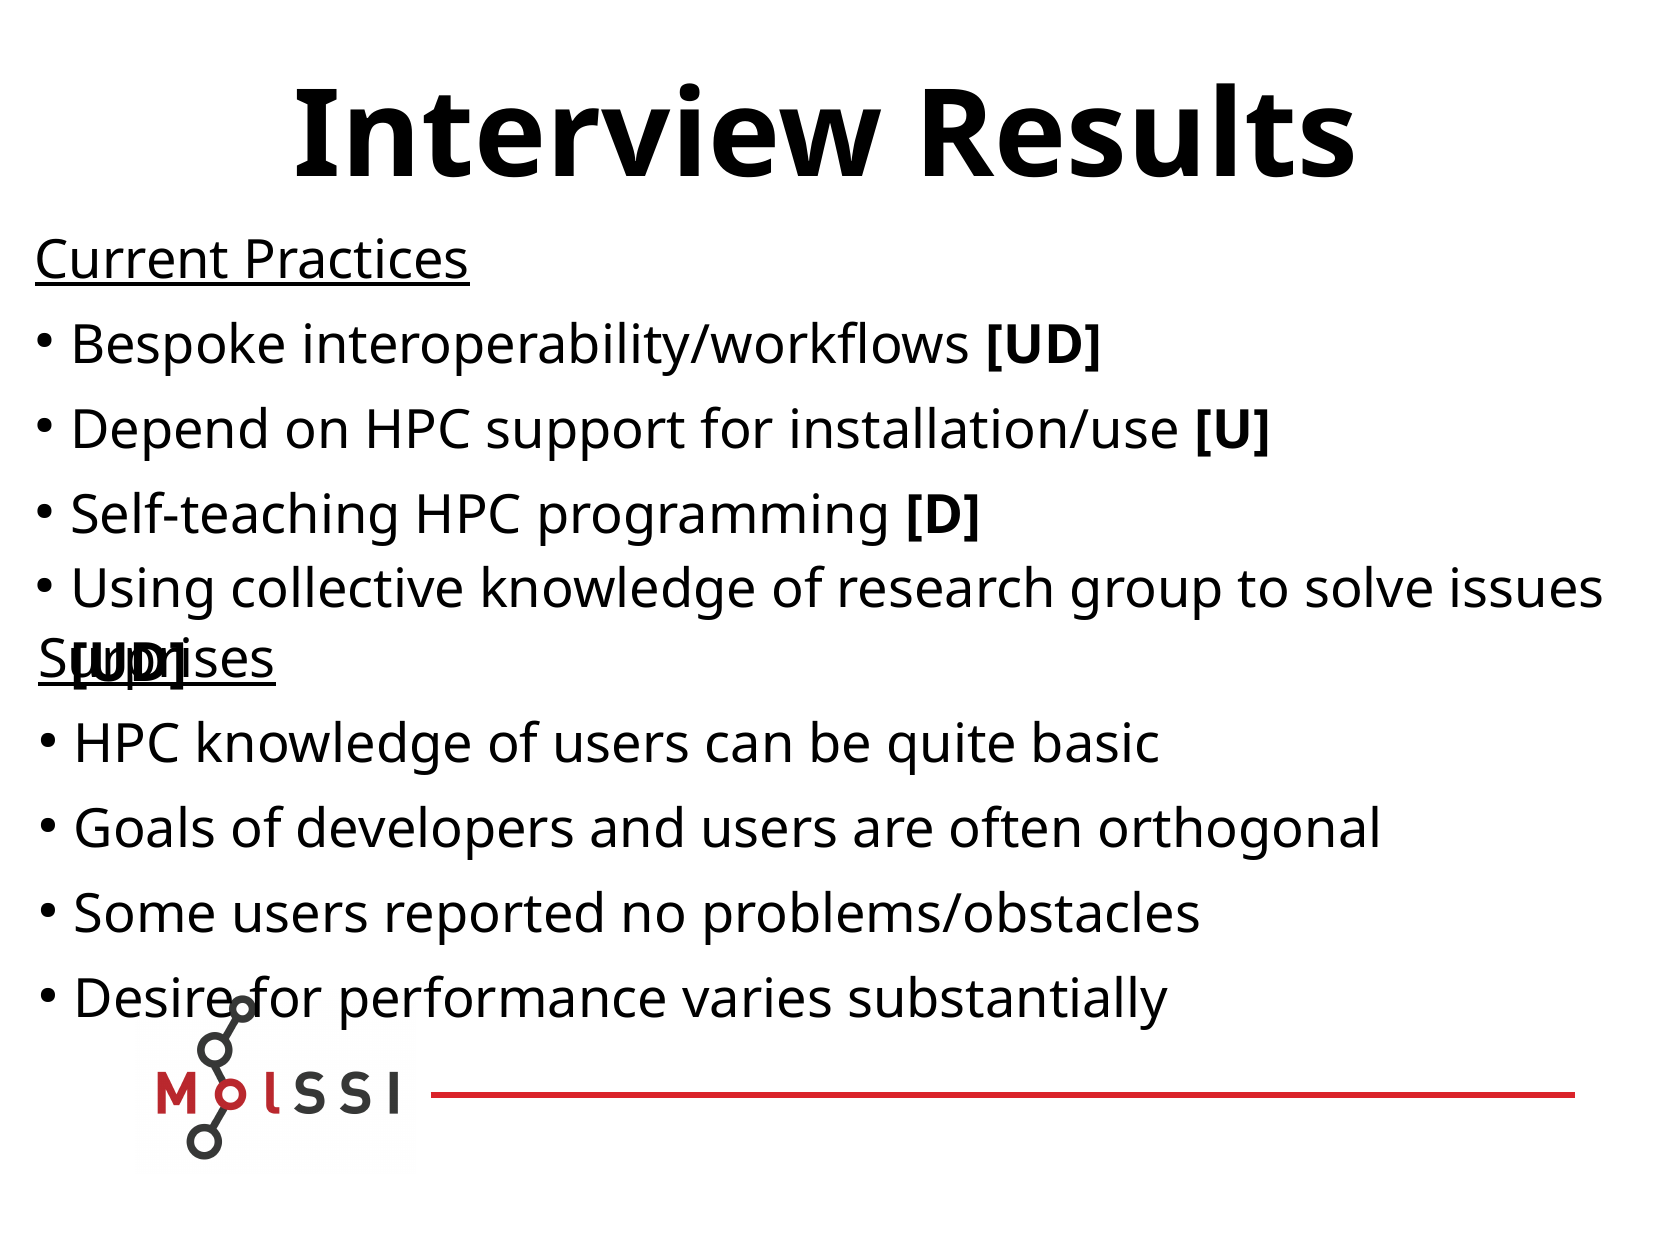

# Interview Results
Current Practices
Bespoke interoperability/workflows [UD]
Depend on HPC support for installation/use [U]
Self-teaching HPC programming [D]
Using collective knowledge of research group to solve issues [UD]
Surprises
HPC knowledge of users can be quite basic
Goals of developers and users are often orthogonal
Some users reported no problems/obstacles
Desire for performance varies substantially